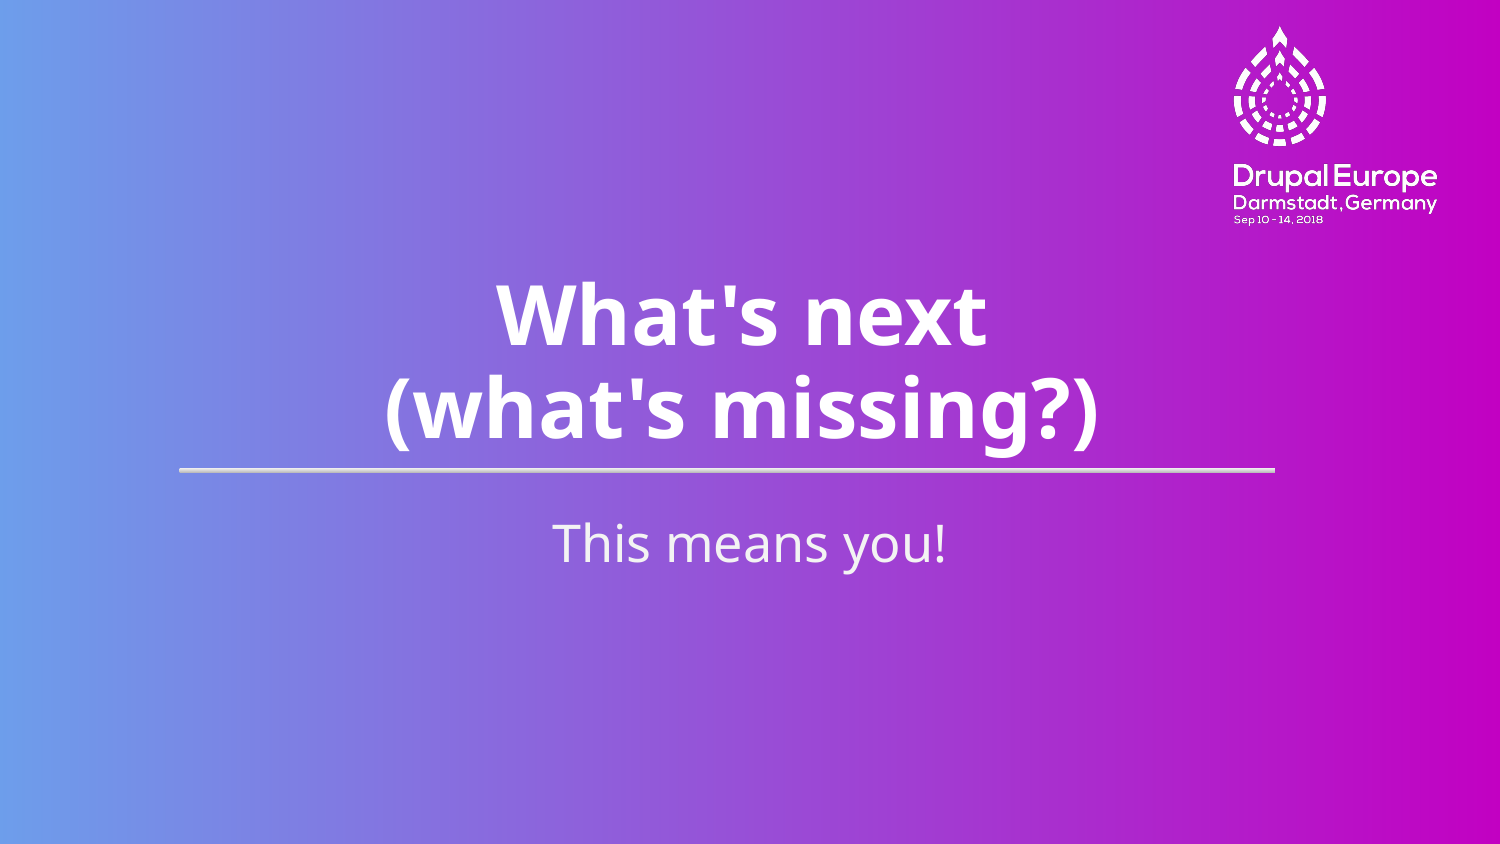

What's next
(what's missing?)
This means you!